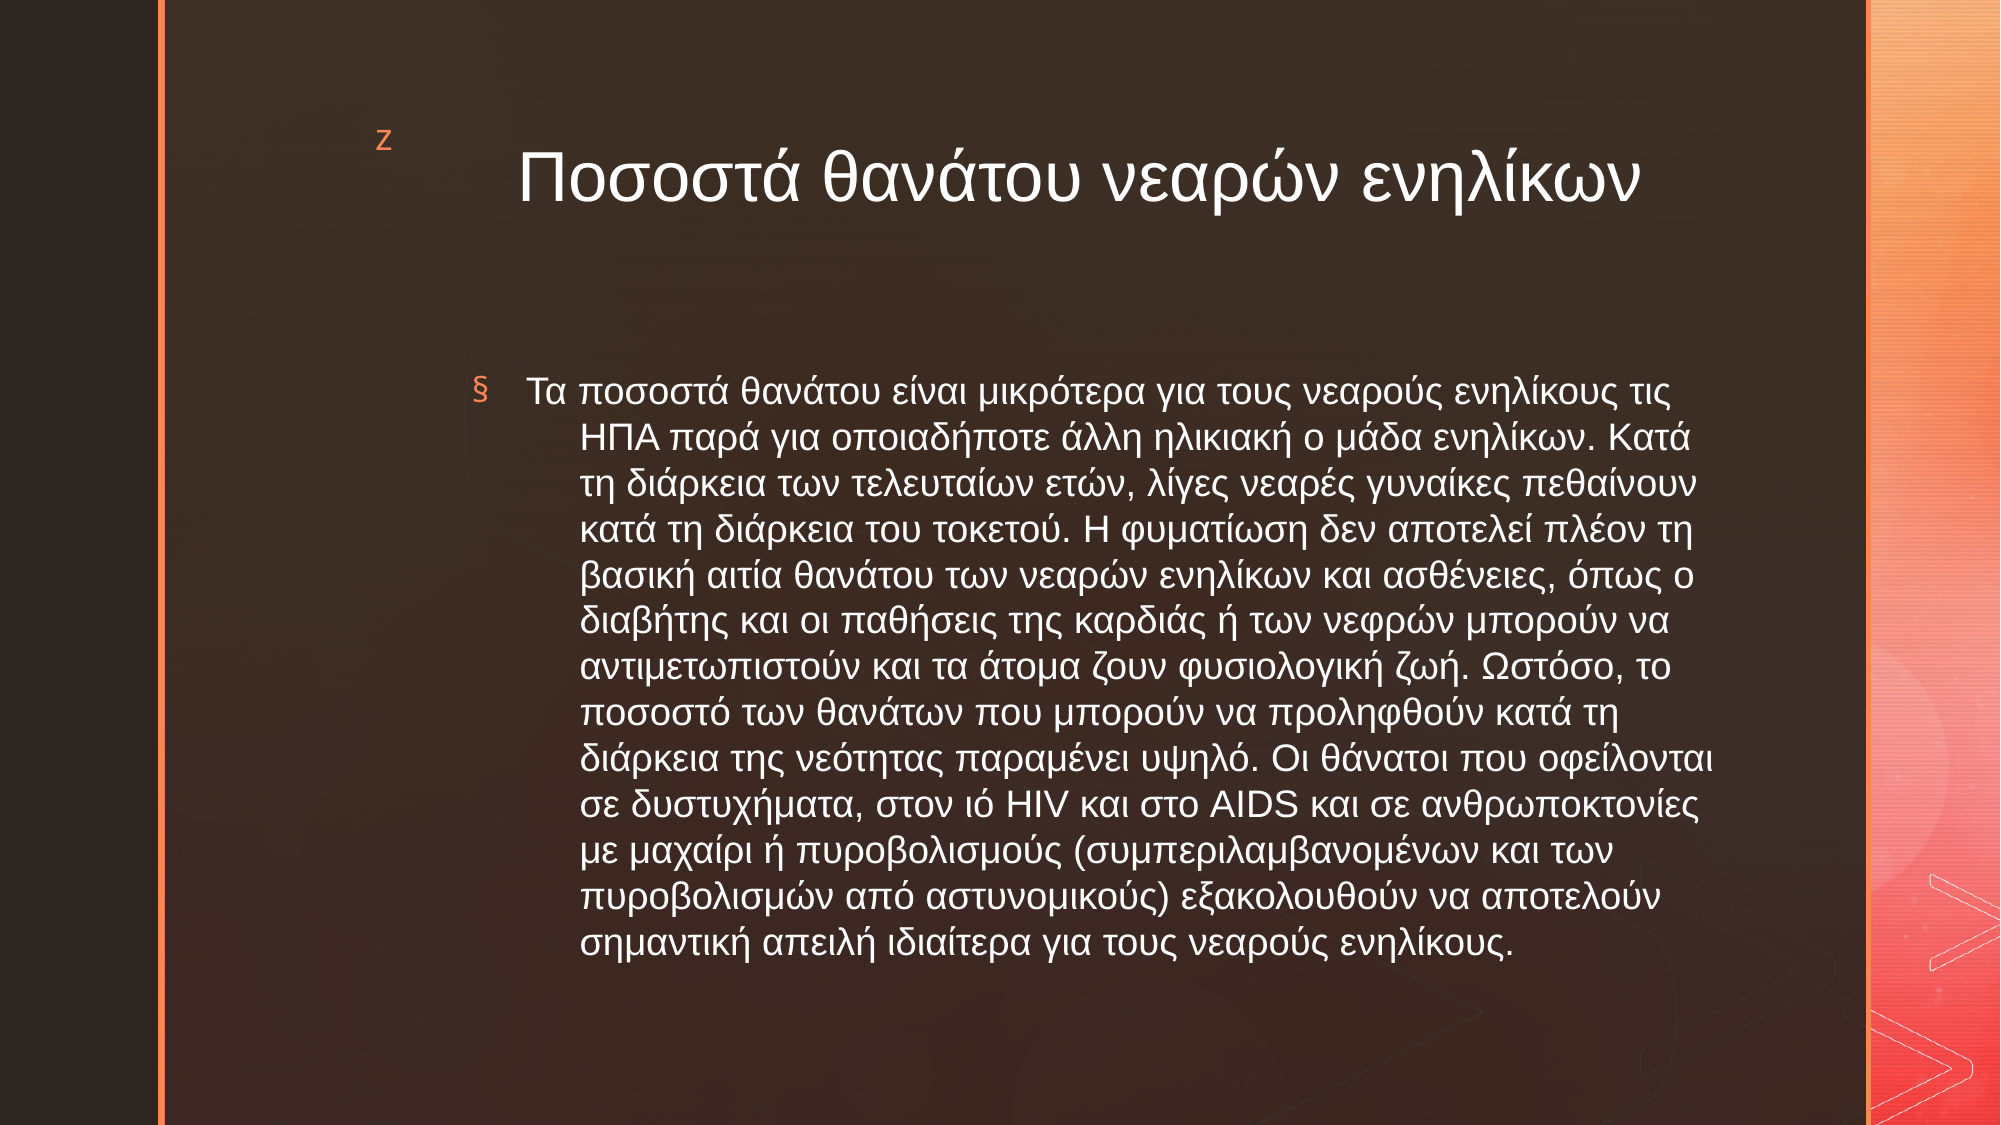

# Ποσοστά θανάτου νεαρών ενηλίκων
Τα ποσοστά θανάτου είναι μικρότερα για τους νεαρούς ενηλίκους τις ΗΠΑ παρά για οποιαδήποτε άλλη ηλικιακή ο μάδα ενηλίκων. Κατά τη διάρκεια των τελευταίων ετών, λίγες νεαρές γυναίκες πεθαίνουν κατά τη διάρκεια του τοκετού. Η φυματίωση δεν αποτελεί πλέον τη βασική αιτία θανάτου των νεαρών ενηλίκων και ασθένειες, όπως ο διαβήτης και οι παθήσεις της καρδιάς ή των νεφρών μπορούν να αντιμετωπιστούν και τα άτομα ζουν φυσιολογική ζωή. Ωστόσο, το ποσοστό των θανάτων που μπορούν να προληφθούν κατά τη διάρκεια της νεότητας παραμένει υψηλό. Οι θάνατοι που οφείλονται σε δυστυχήματα, στον ιό HIV και στο AIDS και σε ανθρωποκτονίες με μαχαίρι ή πυροβολισμούς (συμπεριλαμβανομένων και των πυροβολισμών από αστυνομικούς) εξακολουθούν να αποτελούν σημαντική απειλή ιδιαίτερα για τους νεαρούς ενηλίκους.